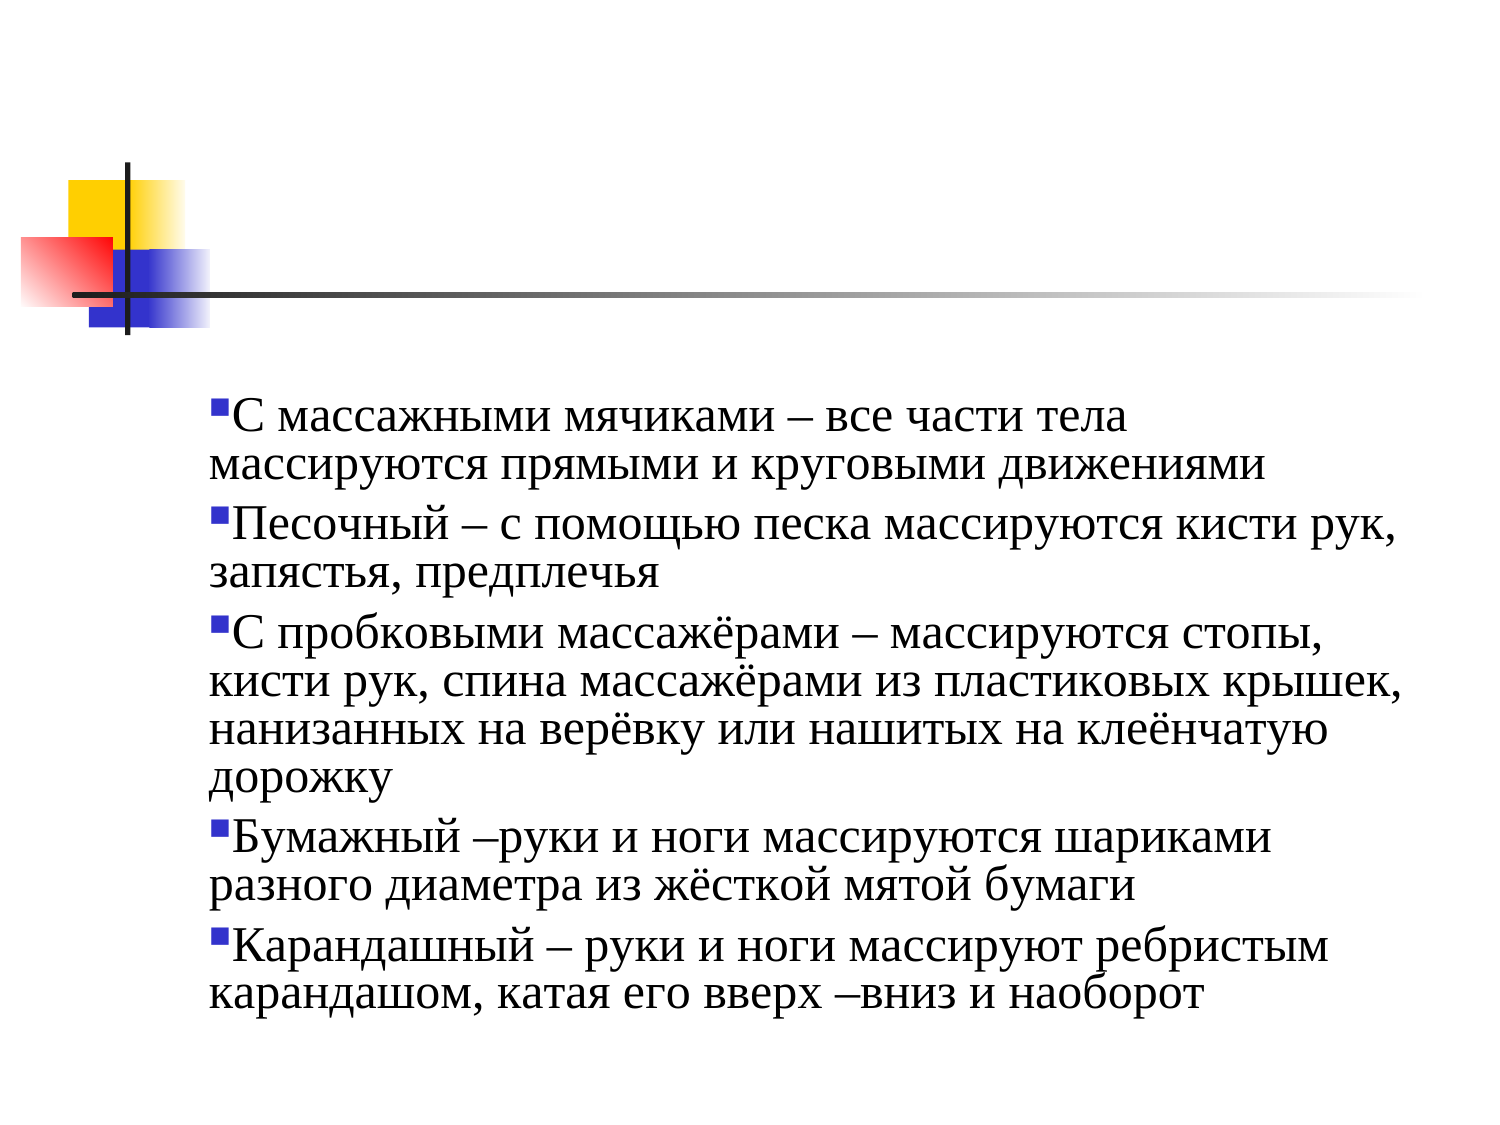

# С массажными мячиками – все части тела массируются прямыми и круговыми движениями
Песочный – с помощью песка массируются кисти рук, запястья, предплечья
С пробковыми массажёрами – массируются стопы, кисти рук, спина массажёрами из пластиковых крышек, нанизанных на верёвку или нашитых на клеёнчатую дорожку
Бумажный –руки и ноги массируются шариками разного диаметра из жёсткой мятой бумаги
Карандашный – руки и ноги массируют ребристым карандашом, катая его вверх –вниз и наоборот